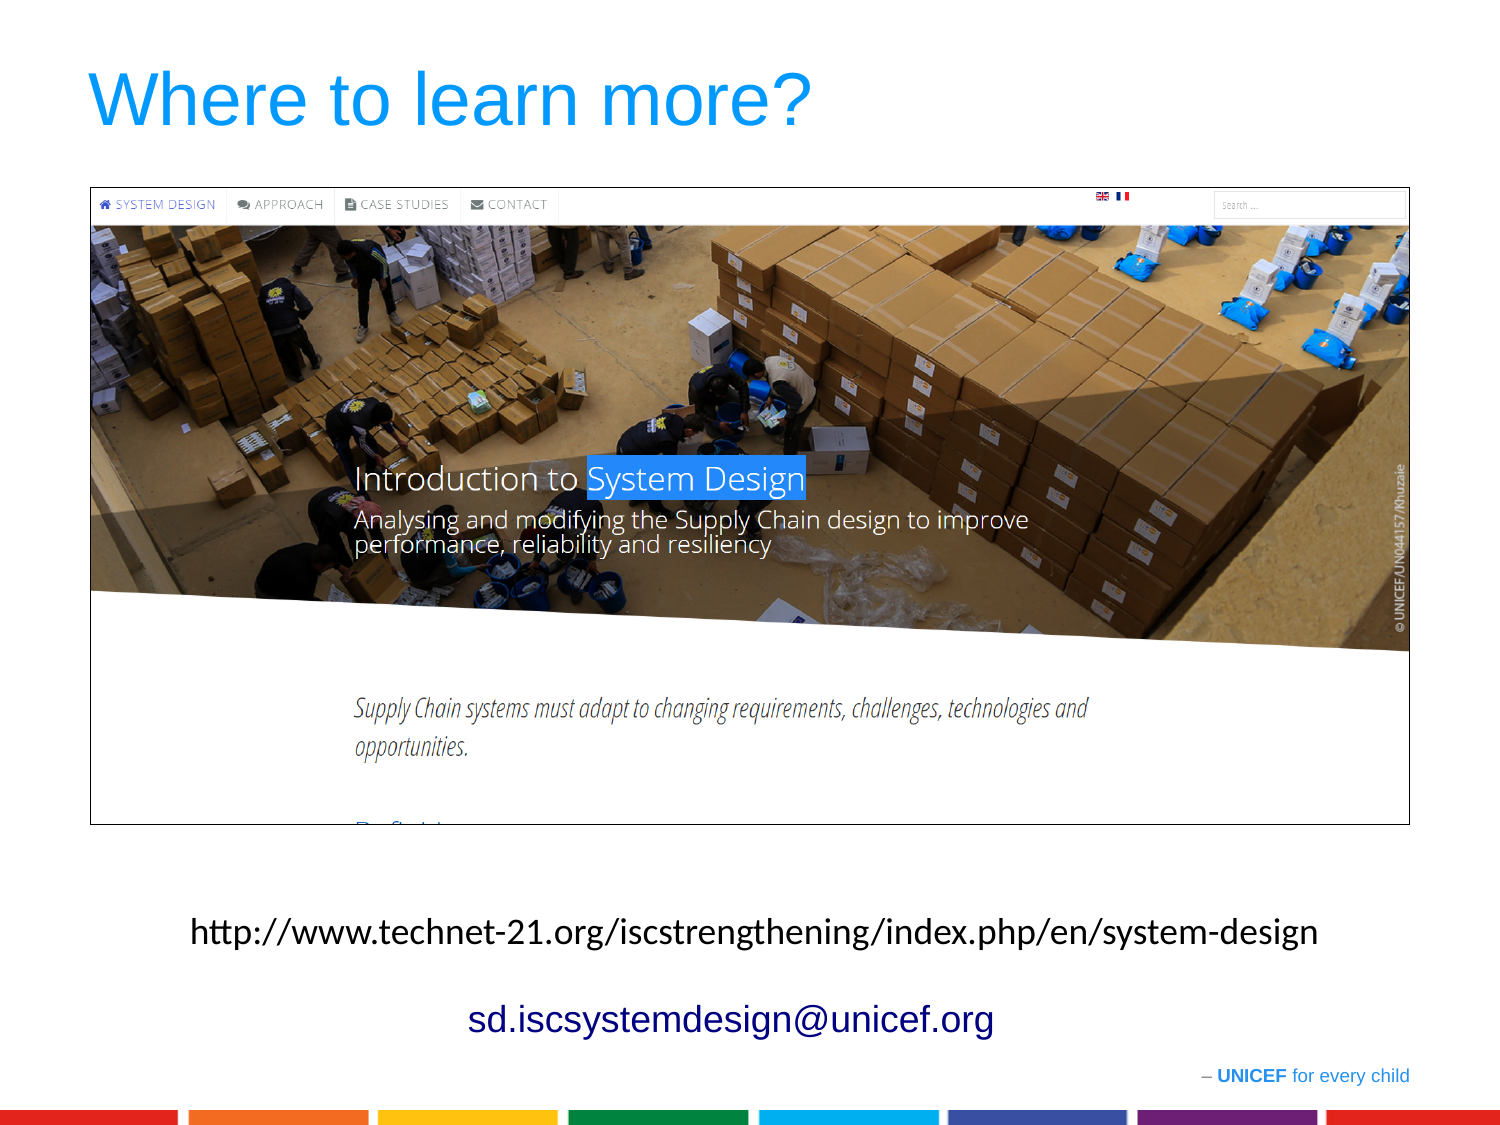

# Where to learn more?
http://www.technet-21.org/iscstrengthening/index.php/en/system-design
sd.iscsystemdesign@unicef.org